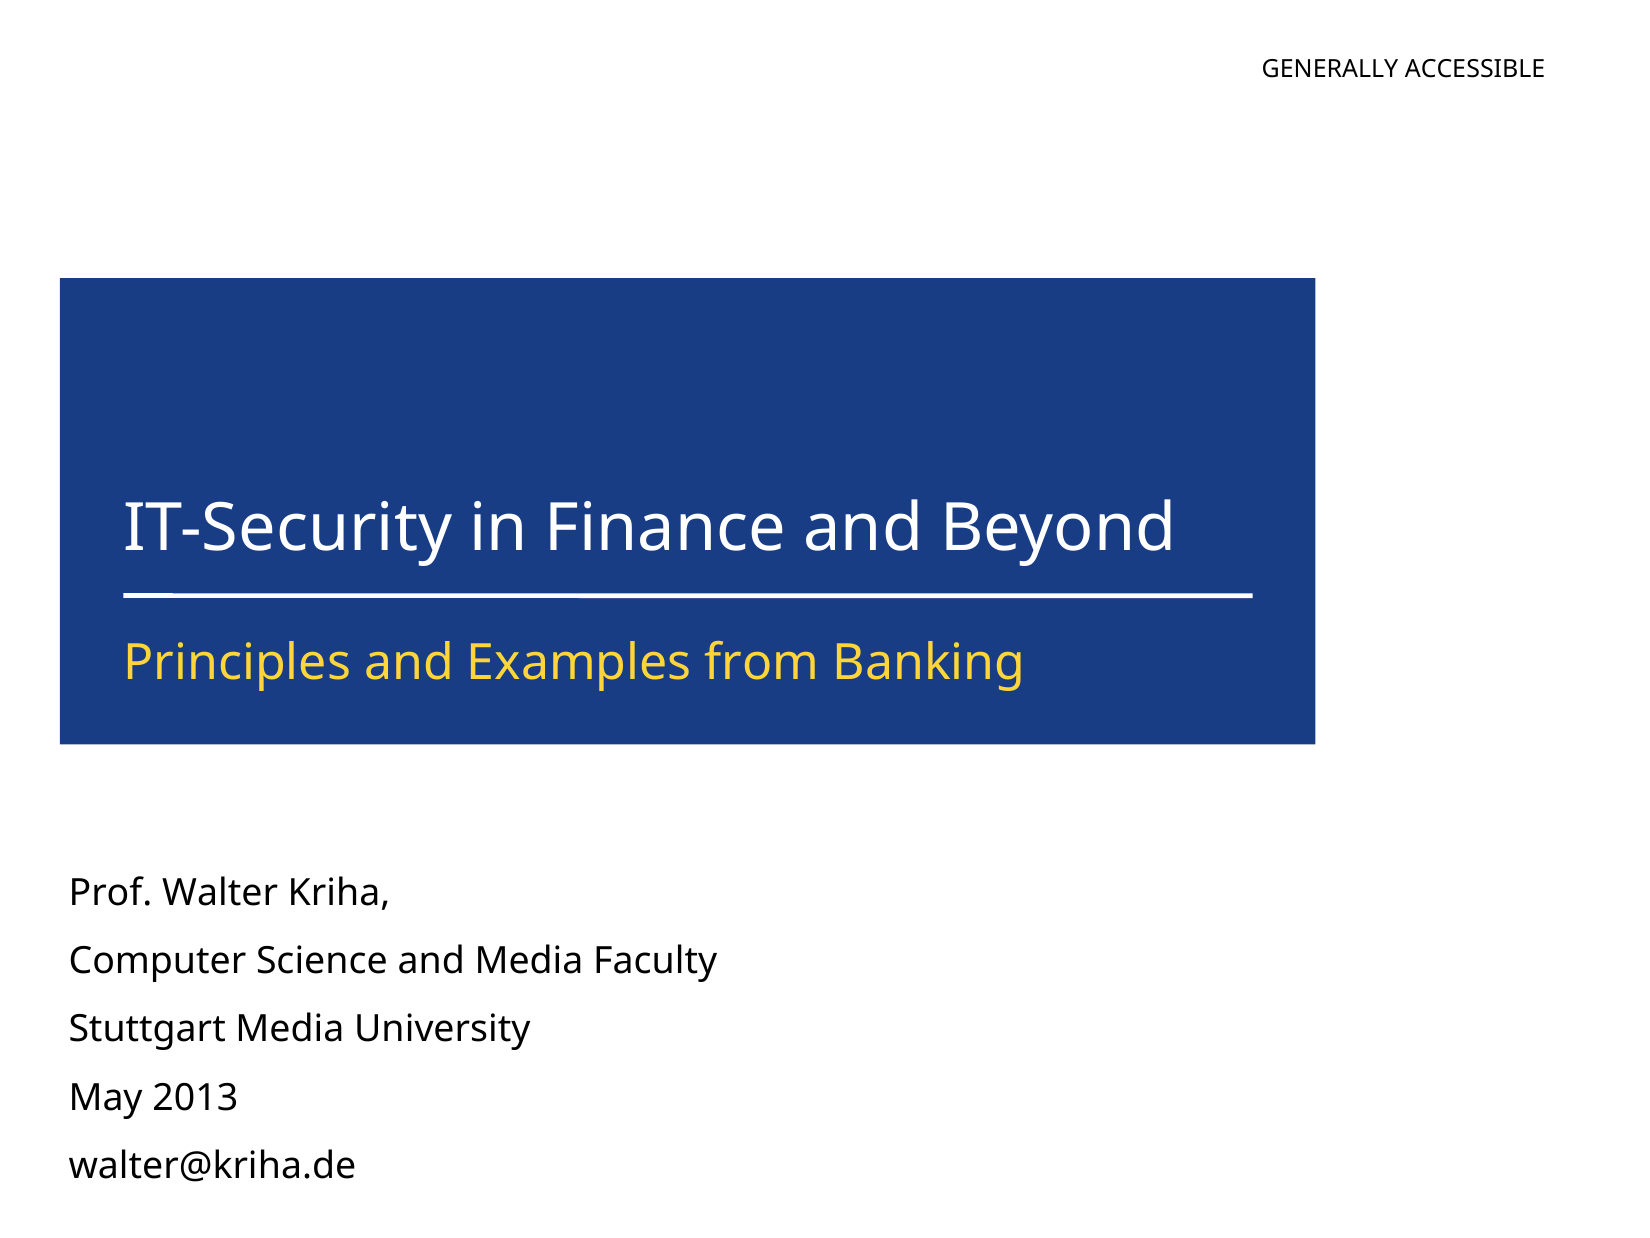

GENERALLY ACCESSIBLE
# IT-Security in Finance and Beyond
Principles and Examples from Banking
Prof. Walter Kriha,
Computer Science and Media Faculty
Stuttgart Media University
May 2013
walter@kriha.de